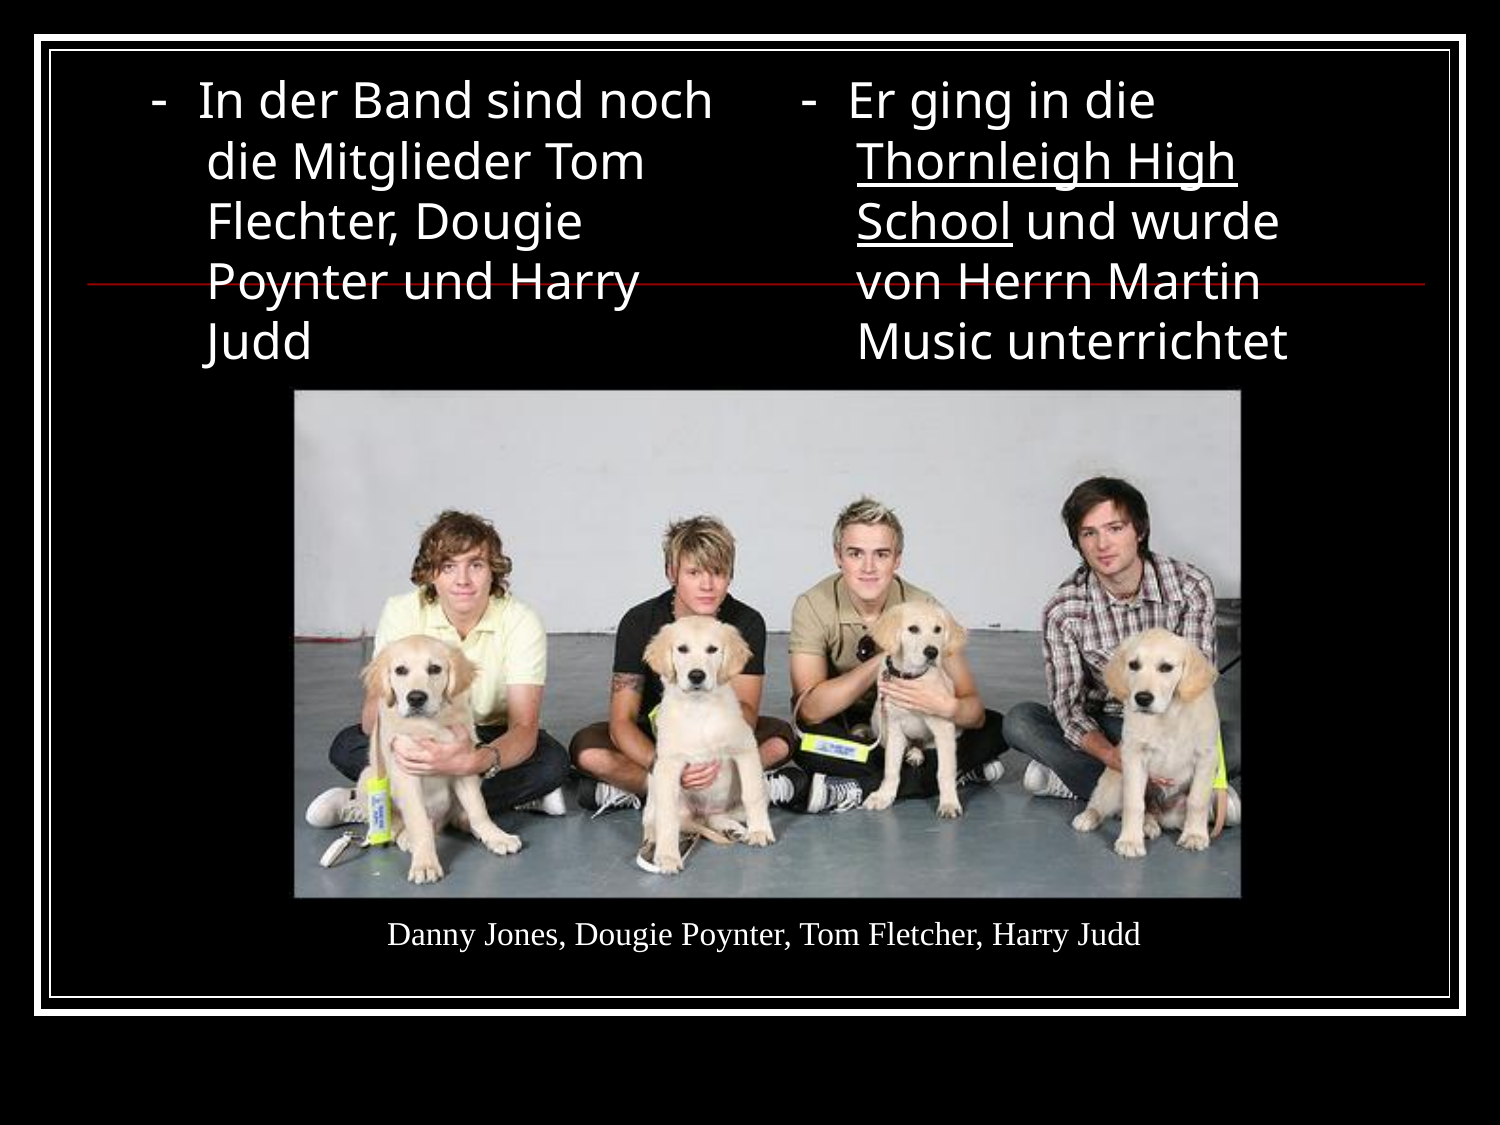

- In der Band sind noch die Mitglieder Tom Flechter, Dougie Poynter und Harry Judd
- Er ging in die Thornleigh High School und wurde von Herrn Martin Music unterrichtet
# Danny Jones, Dougie Poynter, Tom Fletcher, Harry Judd